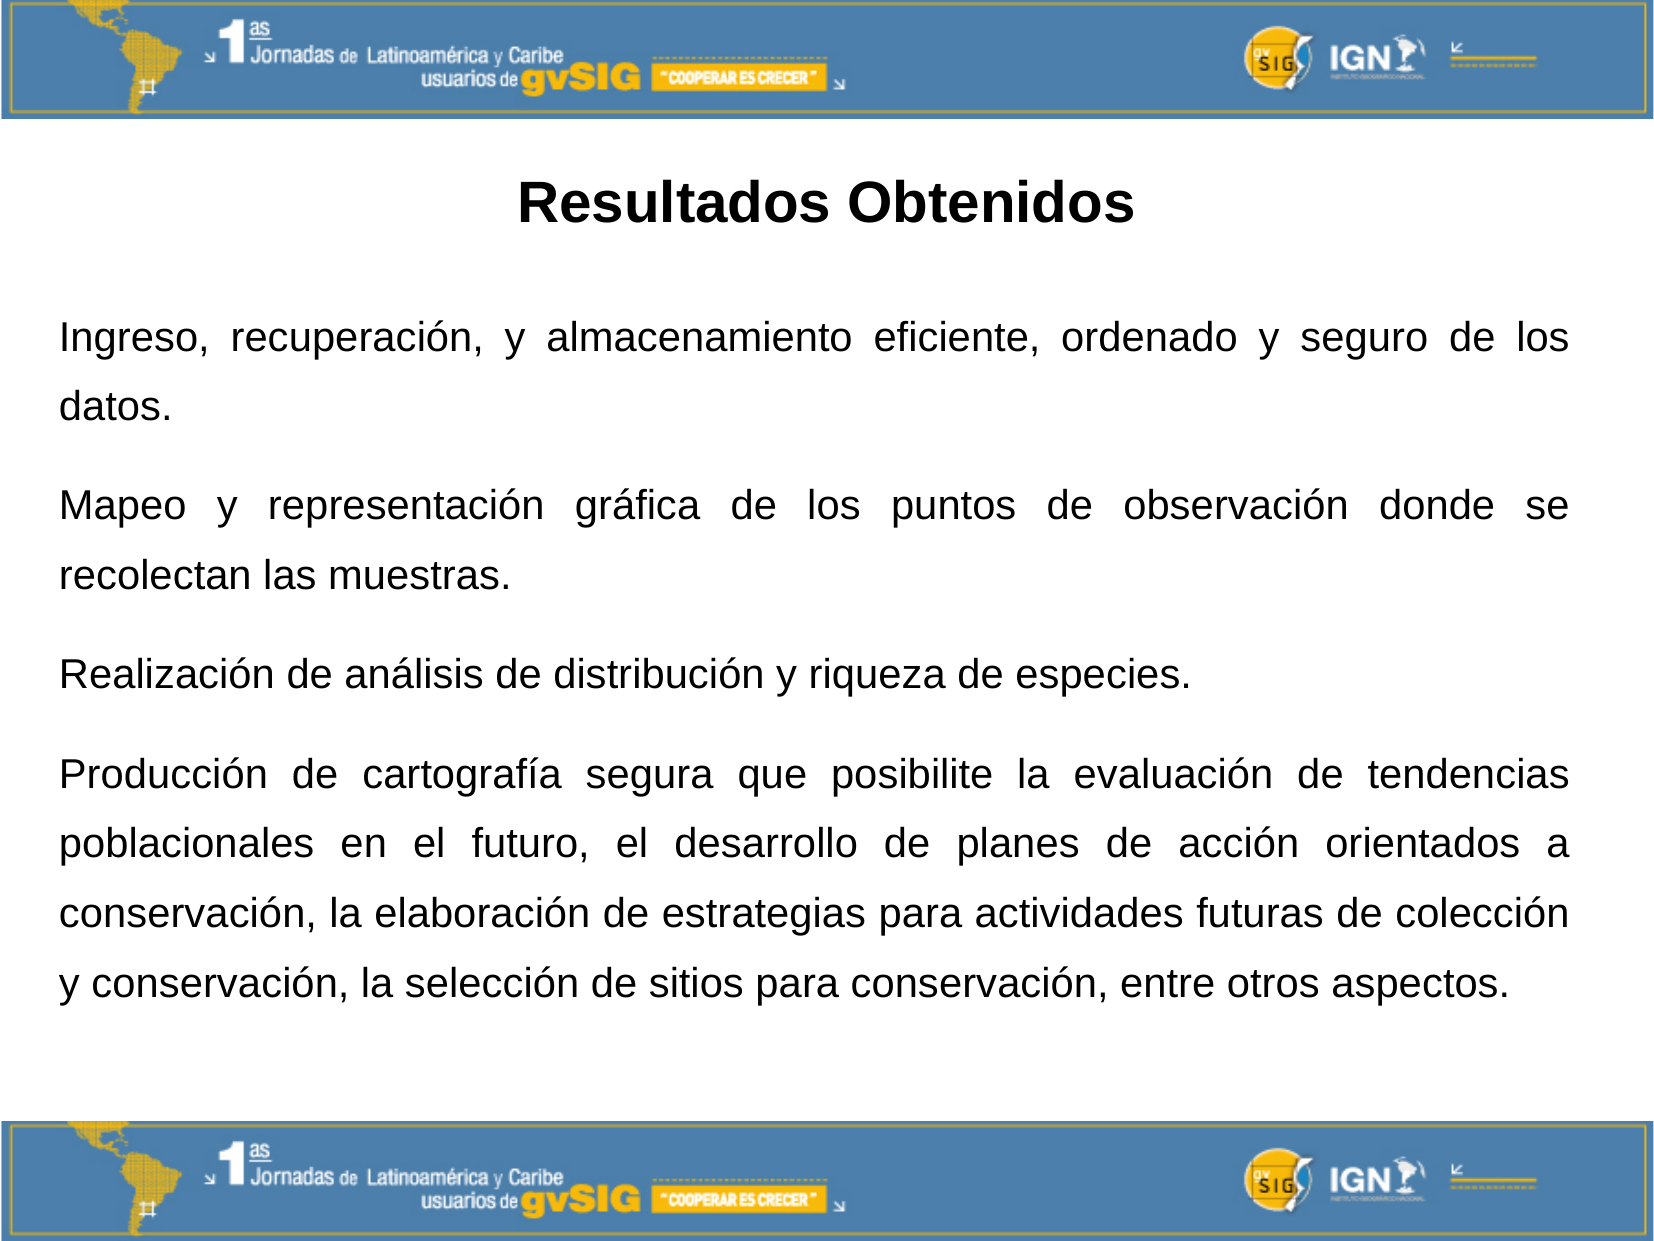

# Resultados Obtenidos
Ingreso, recuperación, y almacenamiento eficiente, ordenado y seguro de los datos.
Mapeo y representación gráfica de los puntos de observación donde se recolectan las muestras.
Realización de análisis de distribución y riqueza de especies.
Producción de cartografía segura que posibilite la evaluación de tendencias poblacionales en el futuro, el desarrollo de planes de acción orientados a conservación, la elaboración de estrategias para actividades futuras de colección y conservación, la selección de sitios para conservación, entre otros aspectos.